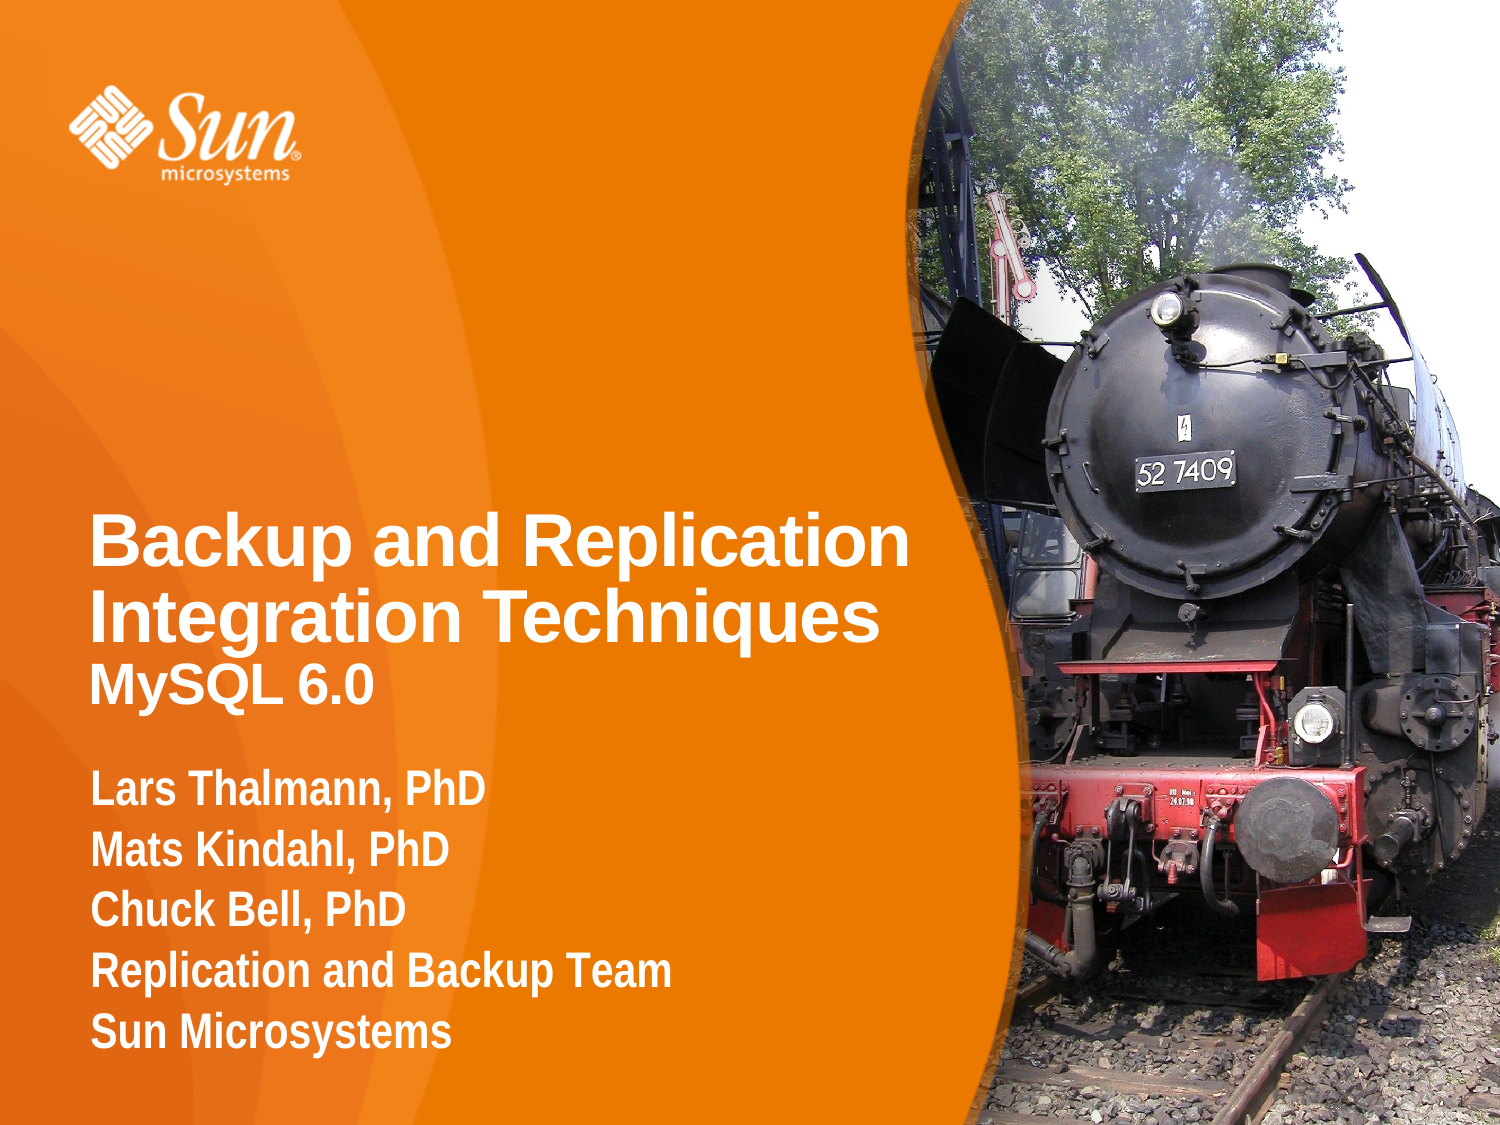

# Backup and Replication Integration Techniques MySQL 6.0
Lars Thalmann, PhD
Mats Kindahl, PhD
Chuck Bell, PhD
Replication and Backup Team
Sun Microsystems